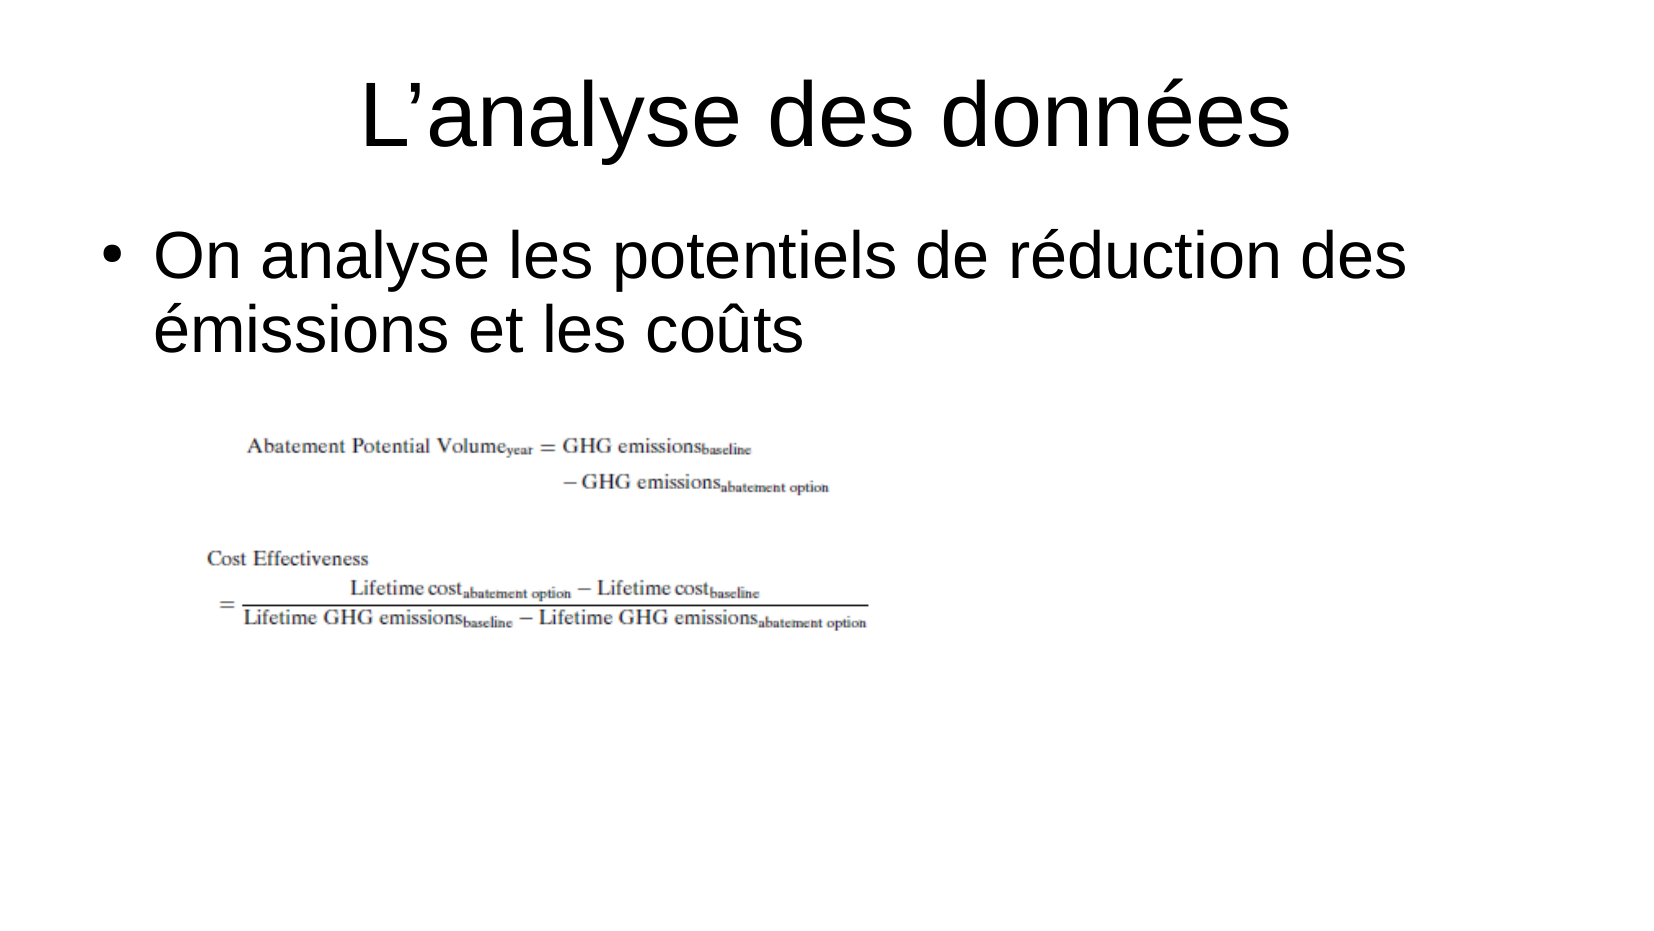

# L’analyse des données
On analyse les potentiels de réduction des émissions et les coûts